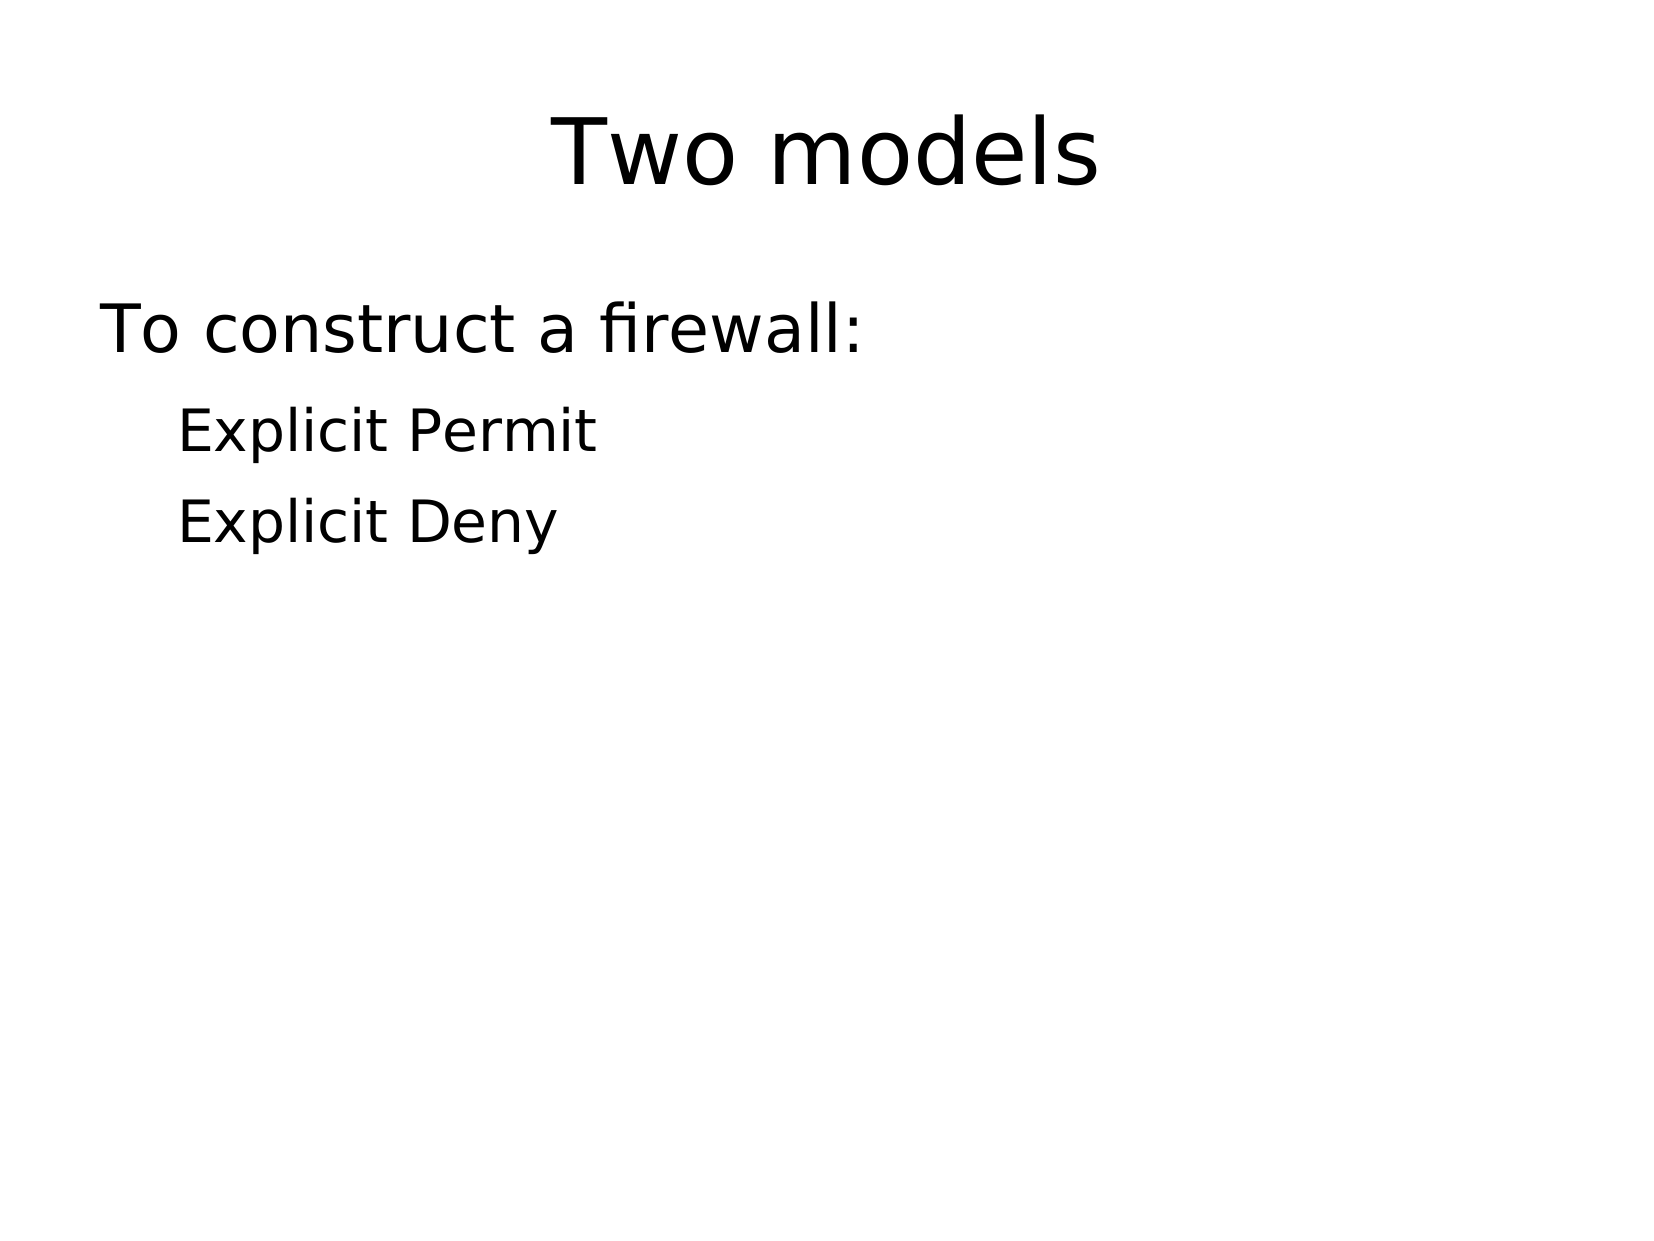

# Two models
To construct a firewall:
Explicit Permit
Explicit Deny